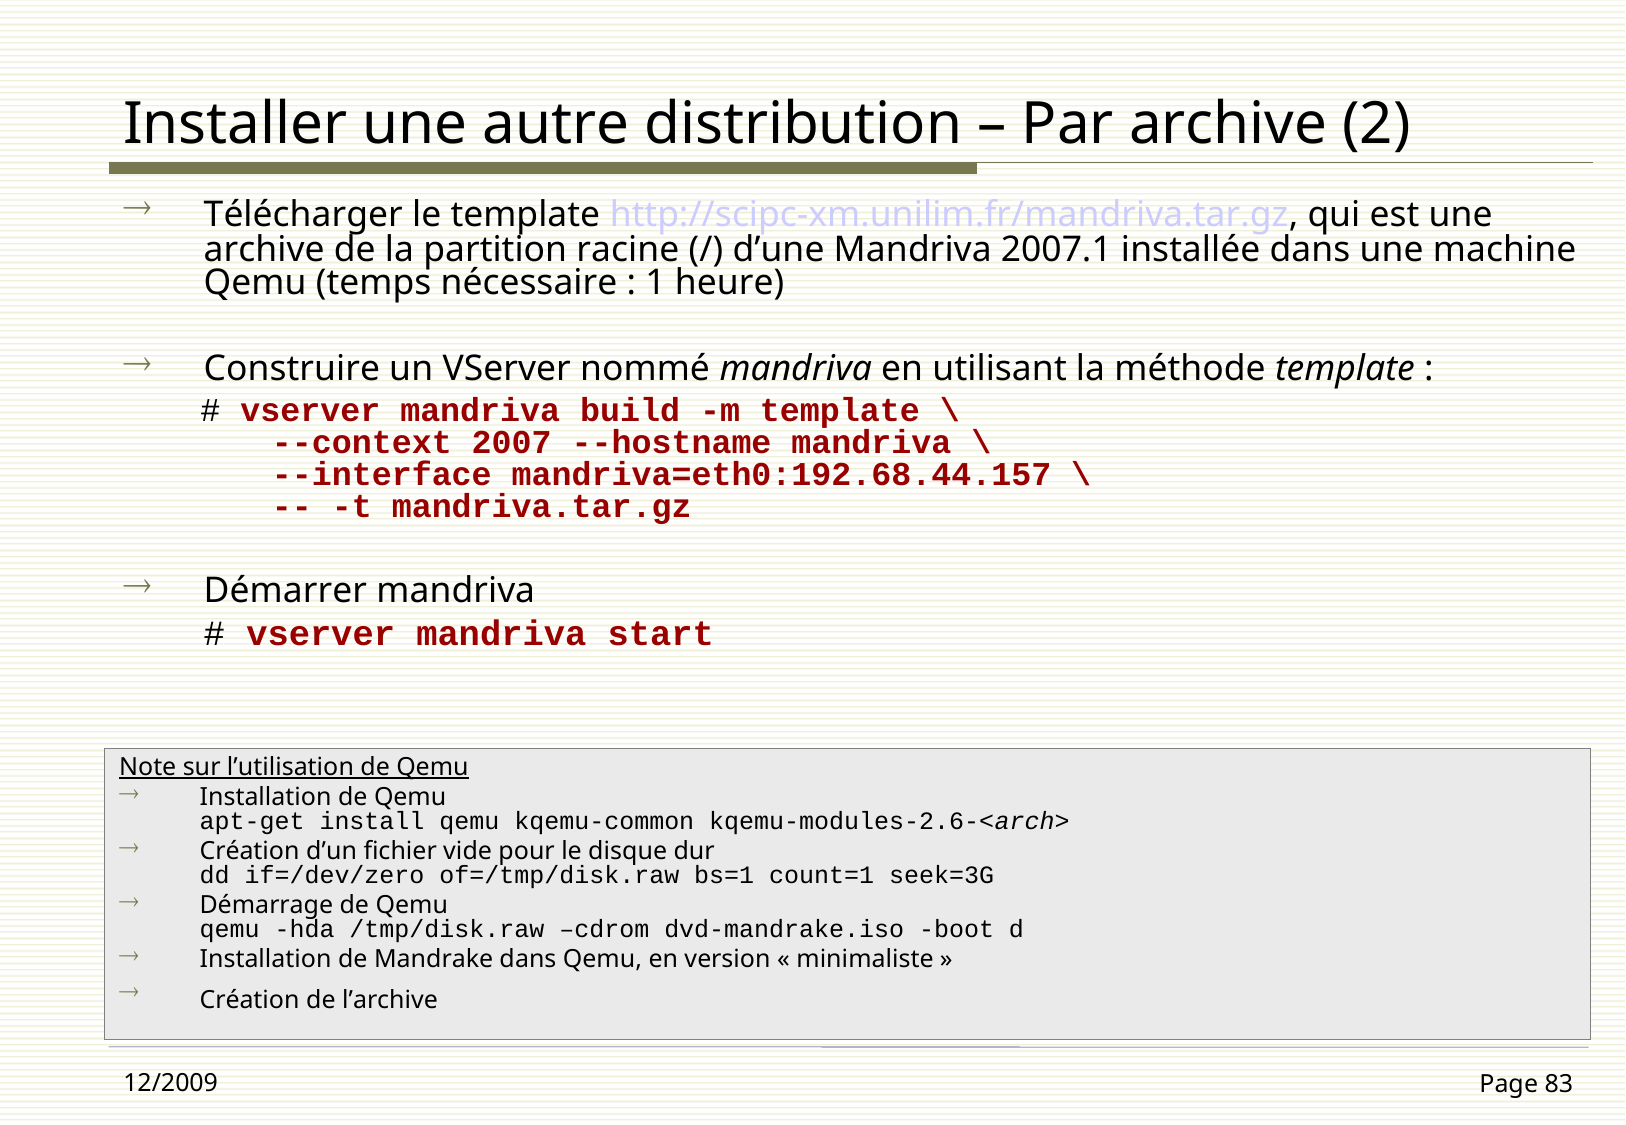

# Installer une autre distribution – Par archive (2)‏
Télécharger le template http://scipc-xm.unilim.fr/mandriva.tar.gz, qui est une archive de la partition racine (/) d’une Mandriva 2007.1 installée dans une machine Qemu (temps nécessaire : 1 heure)
Construire un VServer nommé mandriva en utilisant la méthode template :
# vserver mandriva build -m template \ --context 2007 --hostname mandriva \ --interface mandriva=eth0:192.68.44.157 \ -- -t mandriva.tar.gz
Démarrer mandriva
	# vserver mandriva start
Note sur l’utilisation de Qemu
Installation de Qemu
apt-get install qemu kqemu-common kqemu-modules-2.6-<arch>
Création d’un fichier vide pour le disque dur
dd if=/dev/zero of=/tmp/disk.raw bs=1 count=1 seek=3G
Démarrage de Qemu
qemu -hda /tmp/disk.raw –cdrom dvd-mandrake.iso -boot d
Installation de Mandrake dans Qemu, en version « minimaliste »
Création de l’archive
83